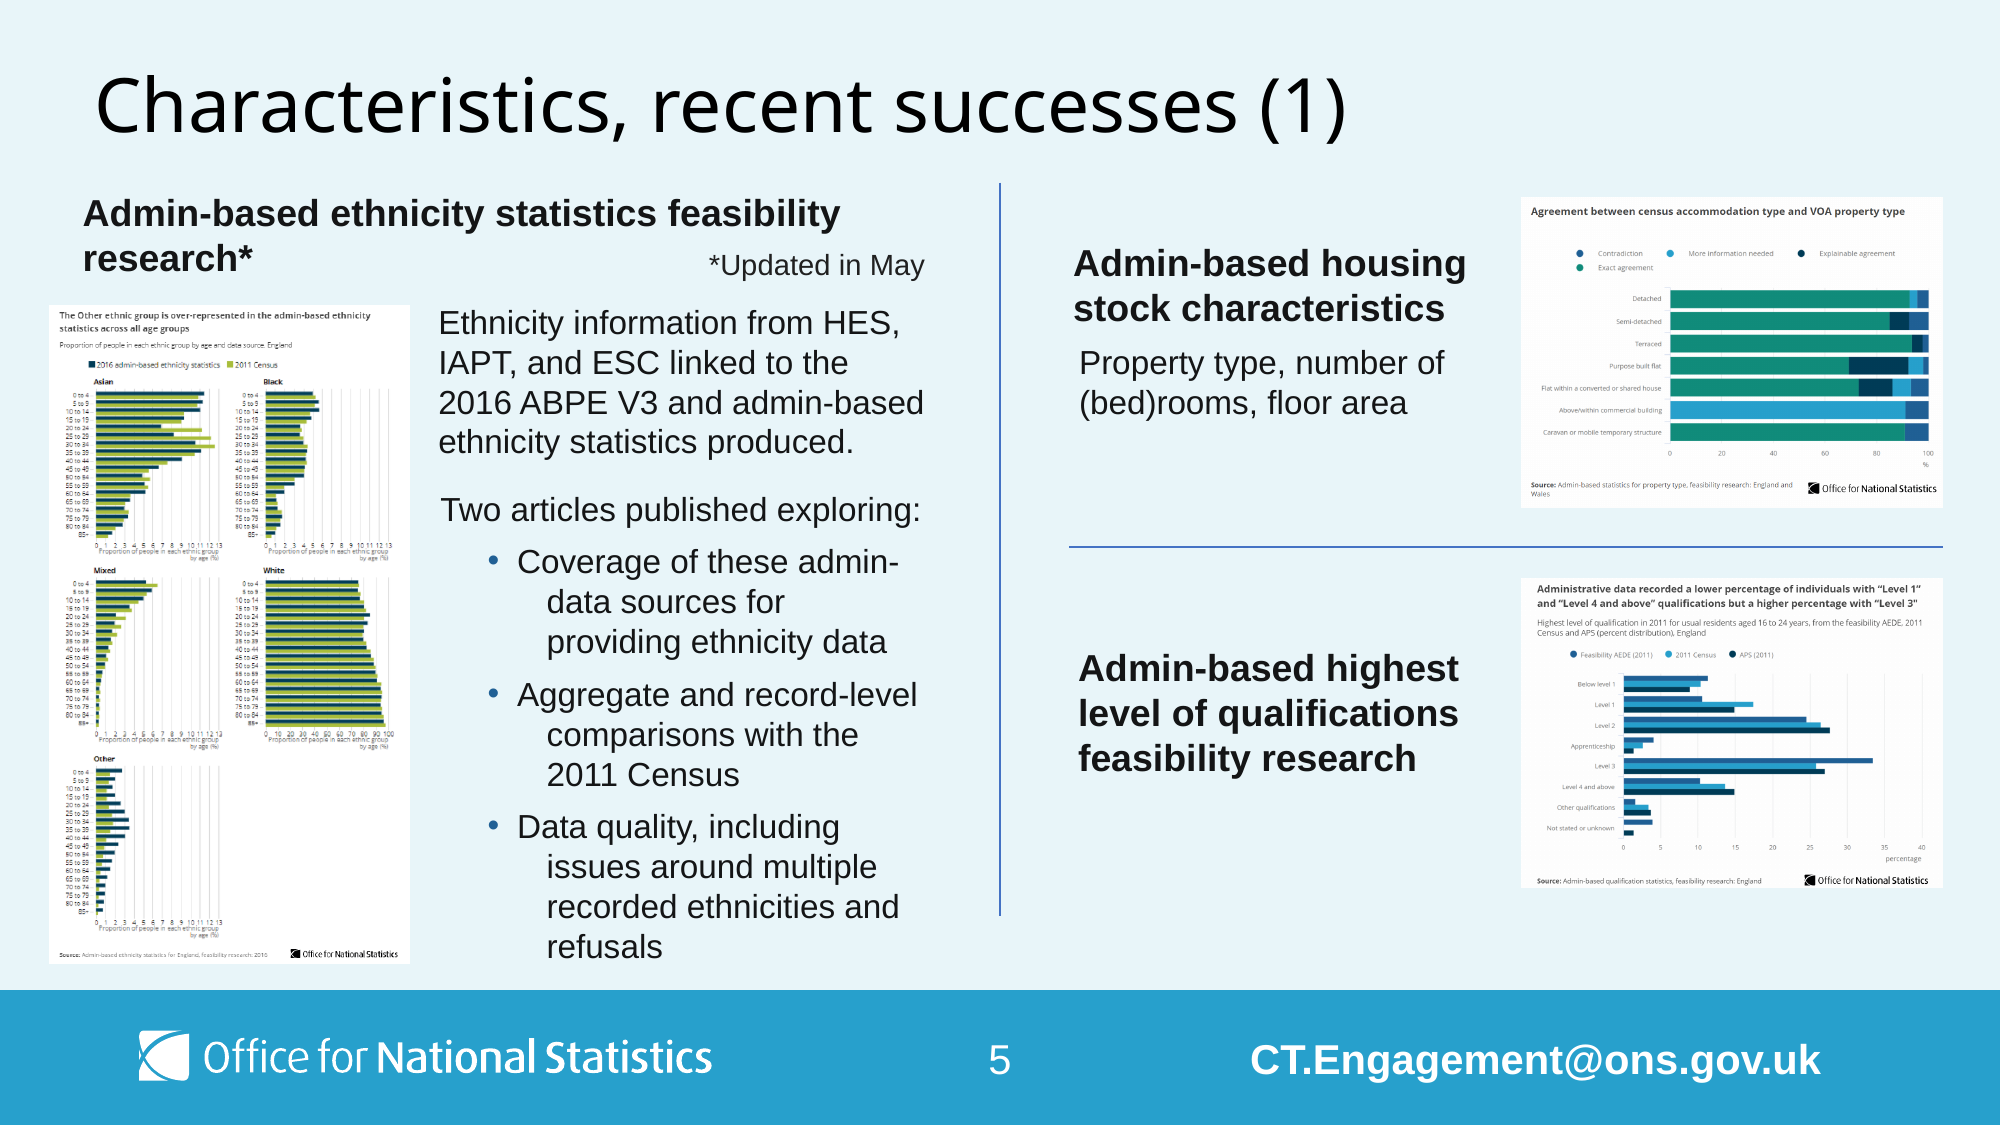

# Characteristics, recent successes (1)
Admin-based ethnicity statistics feasibility research*
Admin-based housing stock characteristics
*Updated in May
Ethnicity information from HES, IAPT, and ESC linked to the 2016 ABPE V3 and admin-based ethnicity statistics produced.
Property type, number of (bed)rooms, floor area
Two articles published exploring:
Coverage of these admin-data sources for providing ethnicity data
Aggregate and record-level comparisons with the 2011 Census
Data quality, including issues around multiple recorded ethnicities and refusals
Admin-based highest level of qualifications feasibility research
CT.Engagement@ons.gov.uk